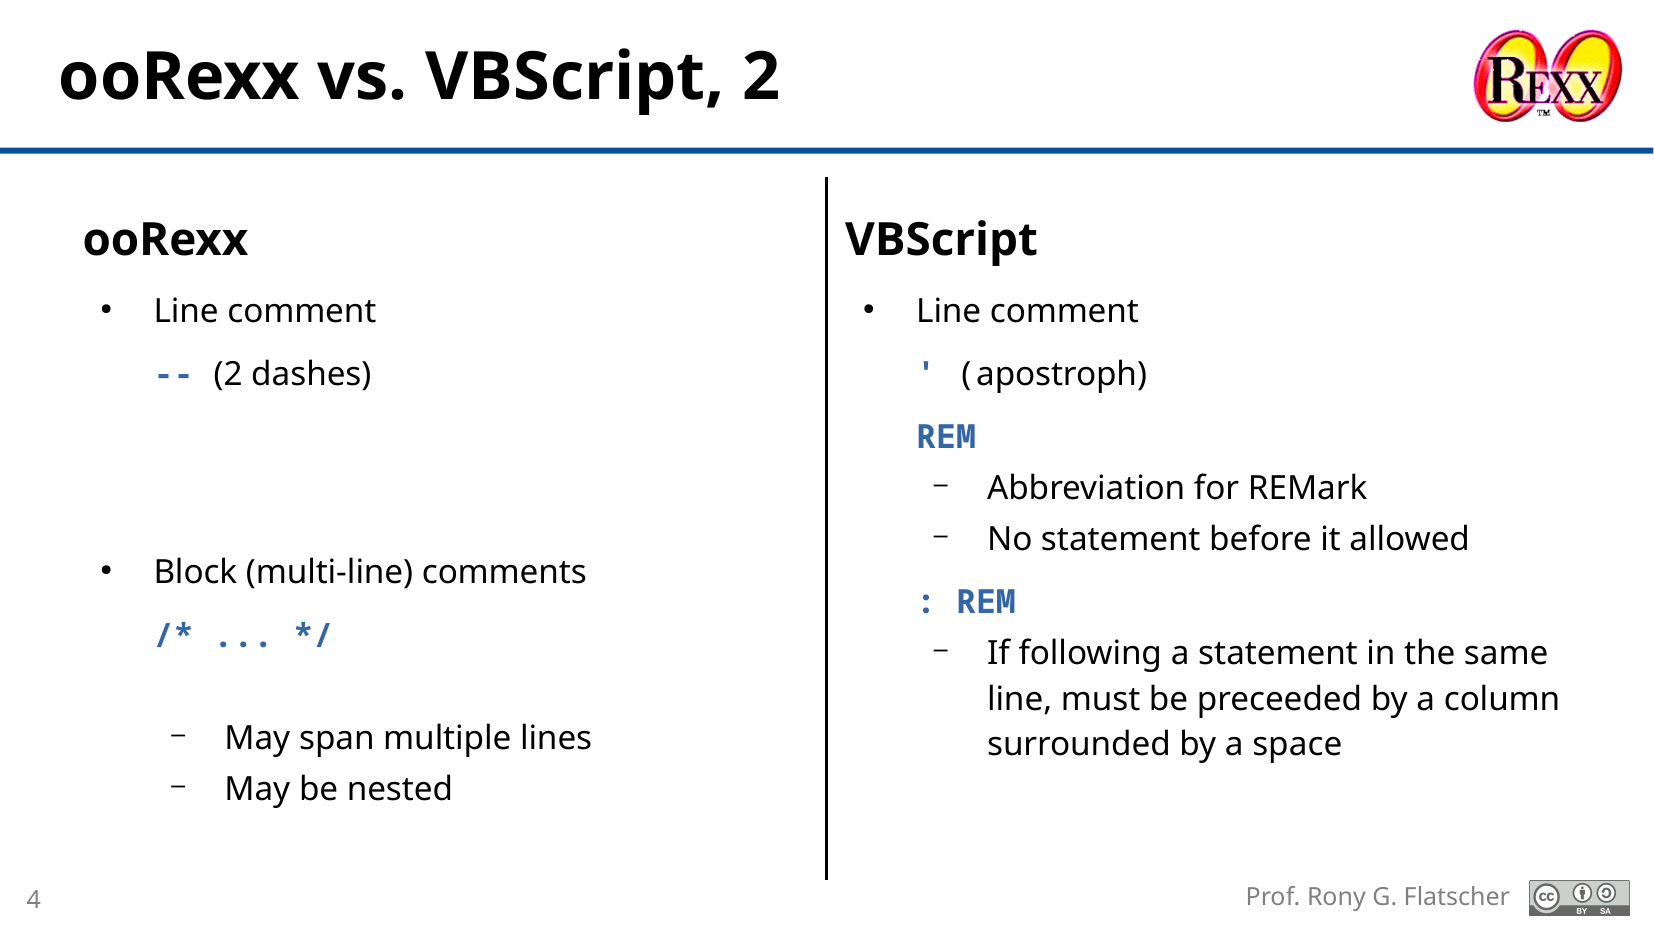

# ooRexx vs. VBScript, 2
ooRexx
Line comment
-- (2 dashes)
Block (multi-line) comments
/* ... */
May span multiple lines
May be nested
VBScript
Line comment
' (apostroph)
REM
Abbreviation for REMark
No statement before it allowed
: REM
If following a statement in the same line, must be preceeded by a column surrounded by a space